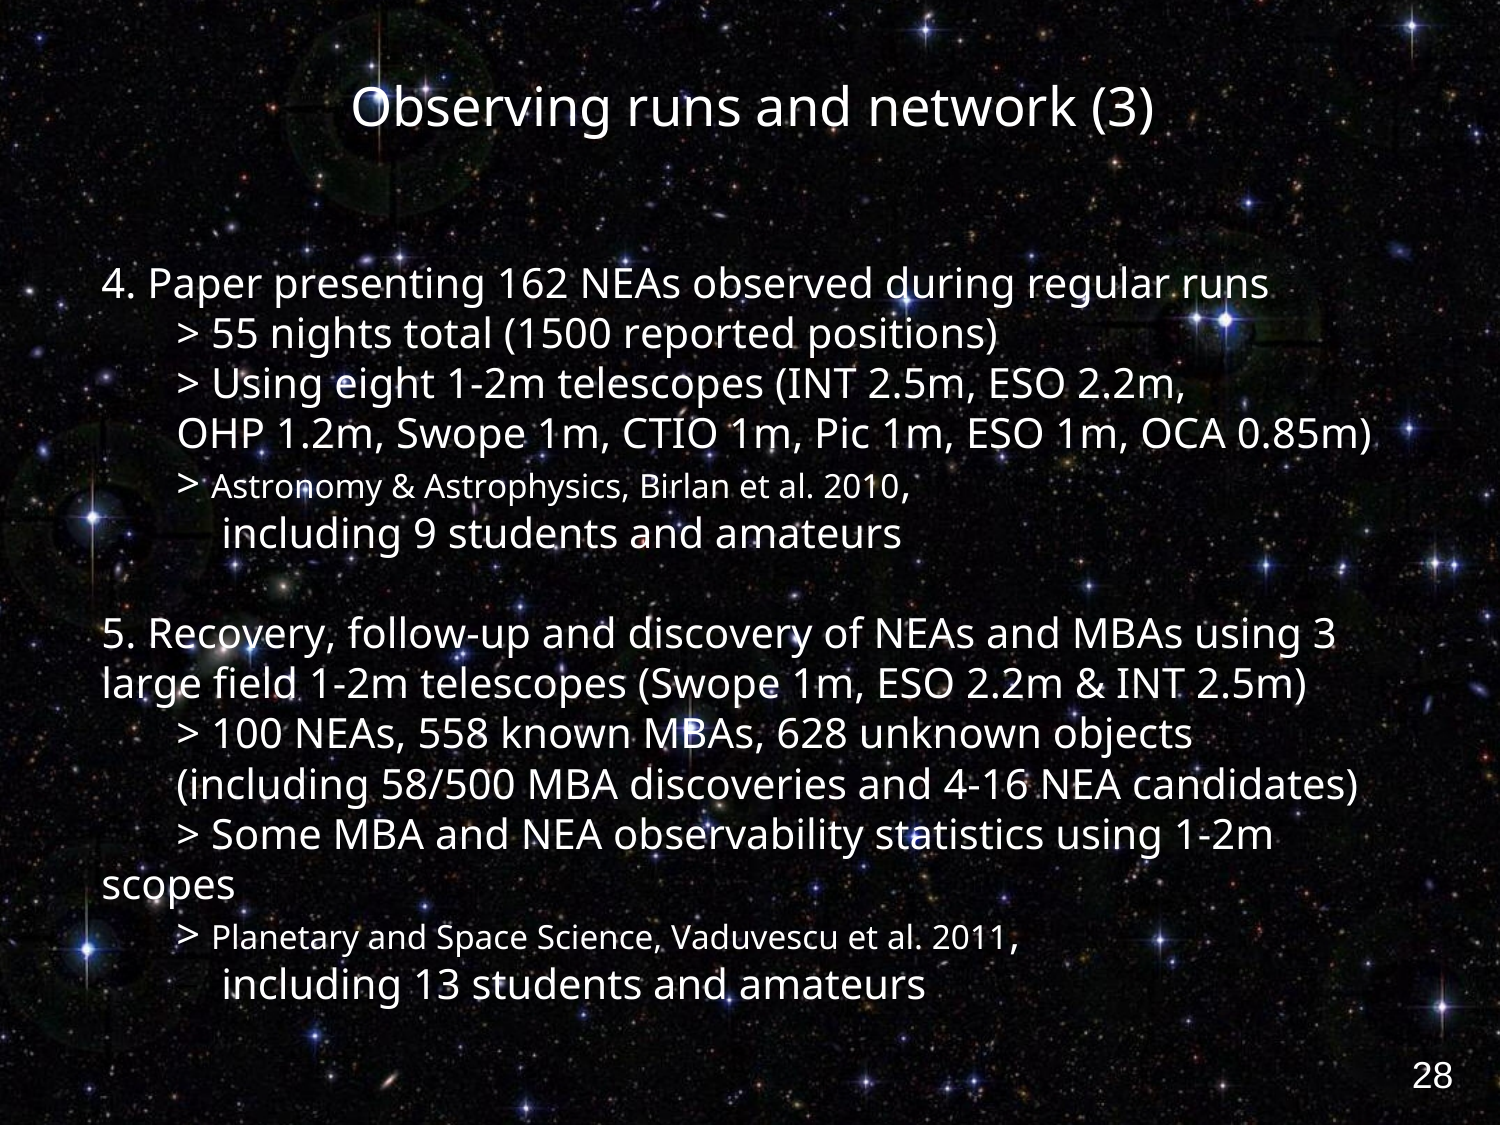

Observing runs and network (3)
4. Paper presenting 162 NEAs observed during regular runs
	> 55 nights total (1500 reported positions)
	> Using eight 1-2m telescopes (INT 2.5m, ESO 2.2m,
	OHP 1.2m, Swope 1m, CTIO 1m, Pic 1m, ESO 1m, OCA 0.85m)
	> Astronomy & Astrophysics, Birlan et al. 2010,
including 9 students and amateurs
5. Recovery, follow-up and discovery of NEAs and MBAs using 3 large field 1-2m telescopes (Swope 1m, ESO 2.2m & INT 2.5m)
	> 100 NEAs, 558 known MBAs, 628 unknown objects
	(including 58/500 MBA discoveries and 4-16 NEA candidates)
	> Some MBA and NEA observability statistics using 1-2m scopes
	> Planetary and Space Science, Vaduvescu et al. 2011,
including 13 students and amateurs
28